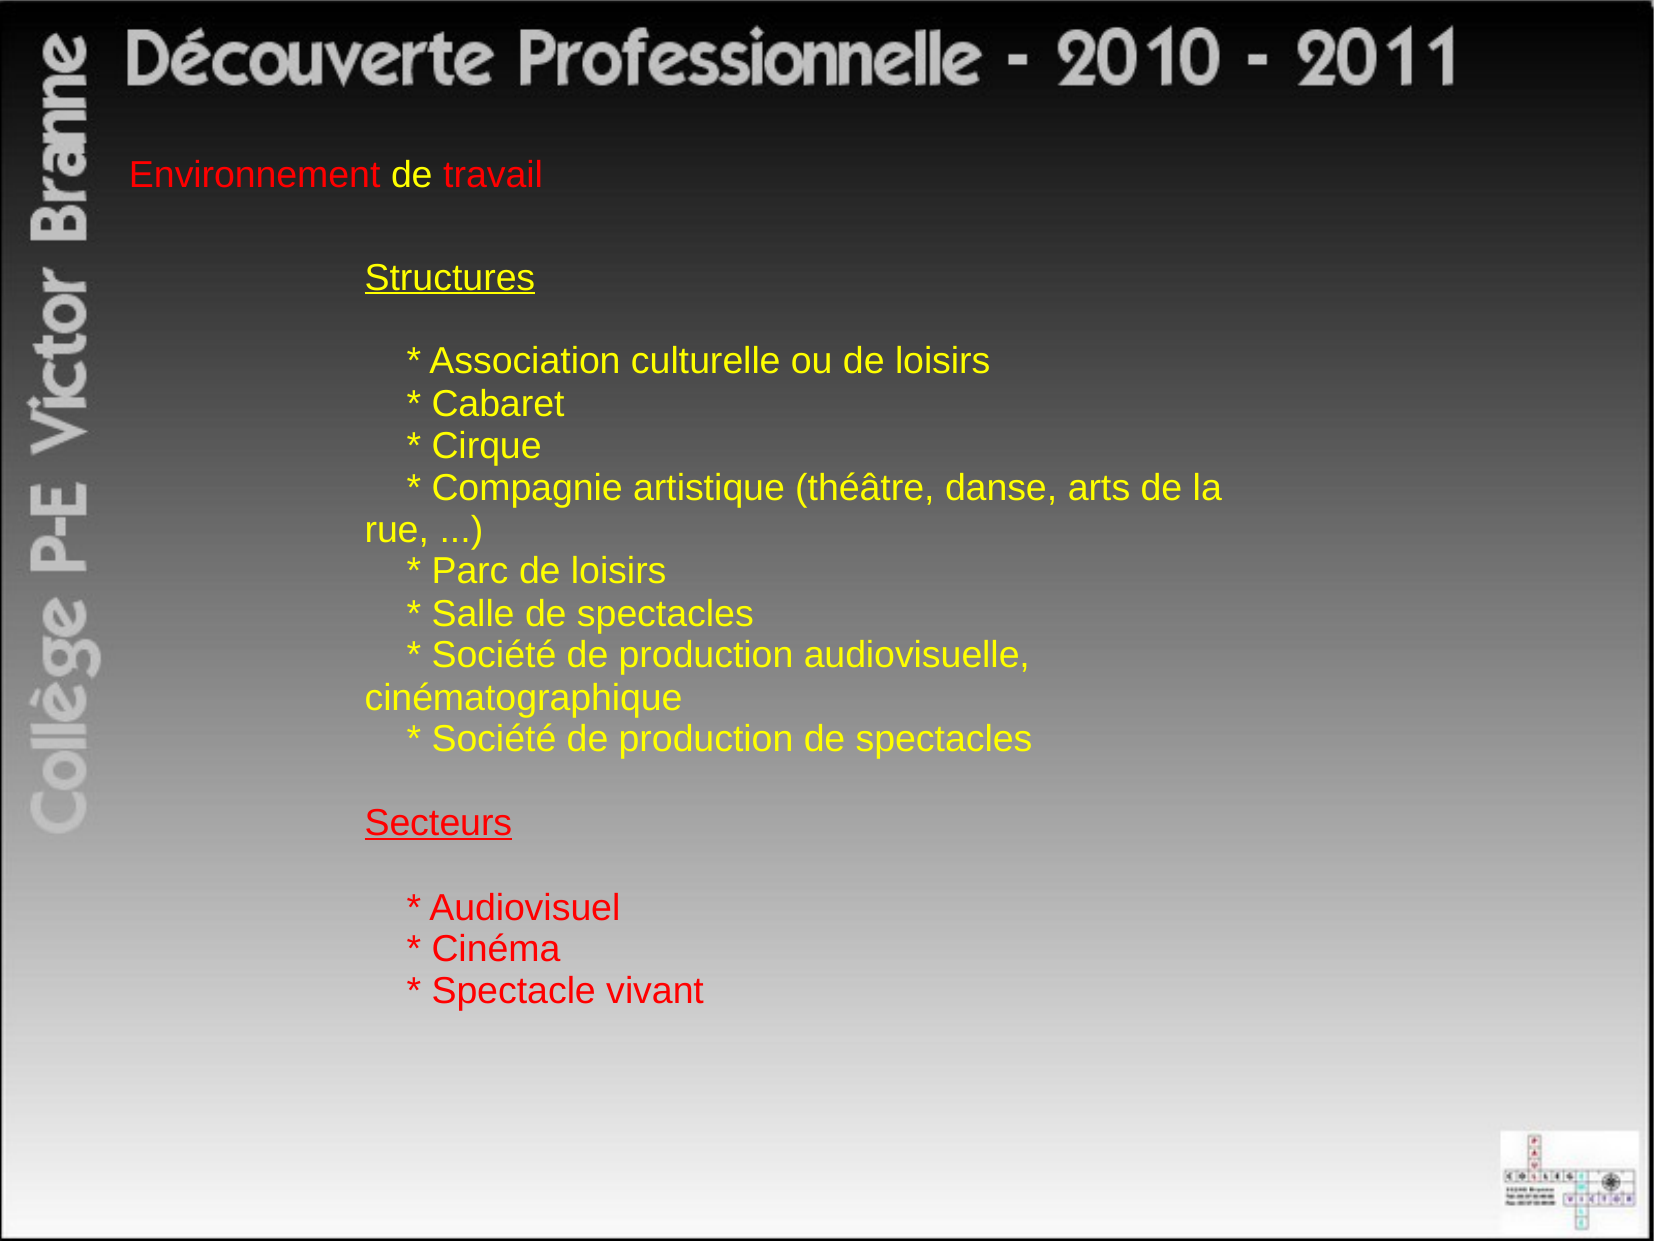

Environnement de travail
Structures
 * Association culturelle ou de loisirs
 * Cabaret
 * Cirque
 * Compagnie artistique (théâtre, danse, arts de la rue, ...)
 * Parc de loisirs
 * Salle de spectacles
 * Société de production audiovisuelle, cinématographique
 * Société de production de spectacles
Secteurs
 * Audiovisuel
 * Cinéma
 * Spectacle vivant